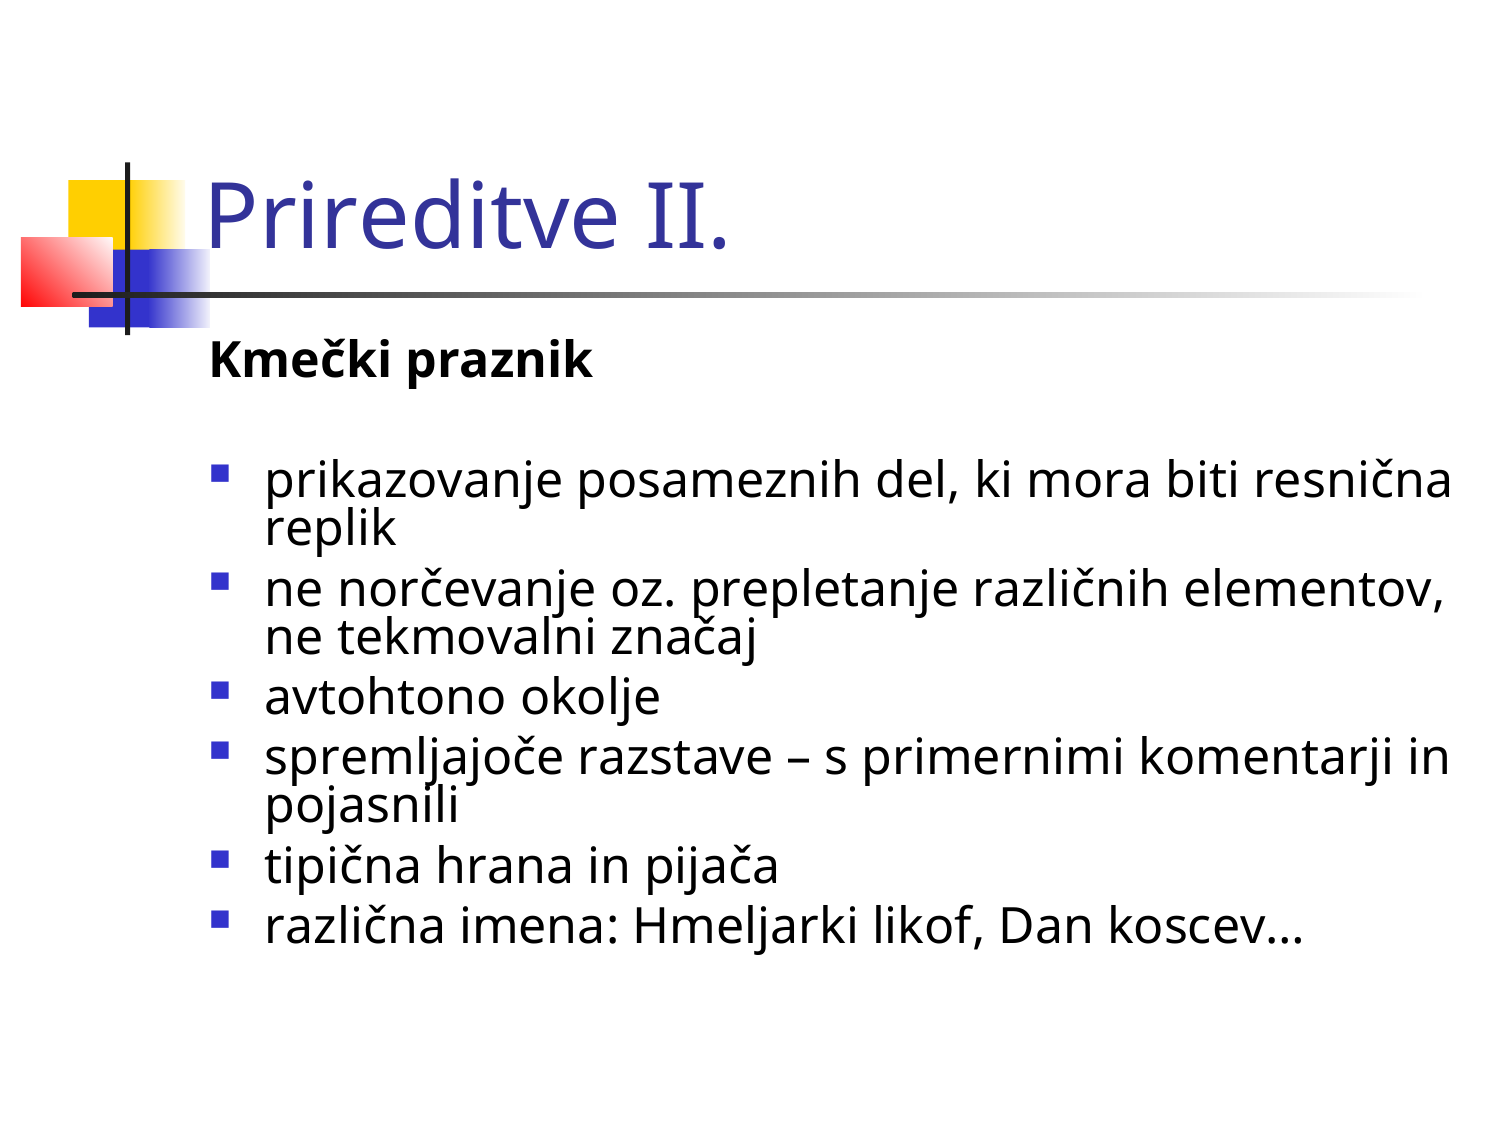

# Prireditve II.
Kmečki praznik
prikazovanje posameznih del, ki mora biti resnična replik
ne norčevanje oz. prepletanje različnih elementov, ne tekmovalni značaj
avtohtono okolje
spremljajoče razstave – s primernimi komentarji in pojasnili
tipična hrana in pijača
različna imena: Hmeljarki likof, Dan koscev…